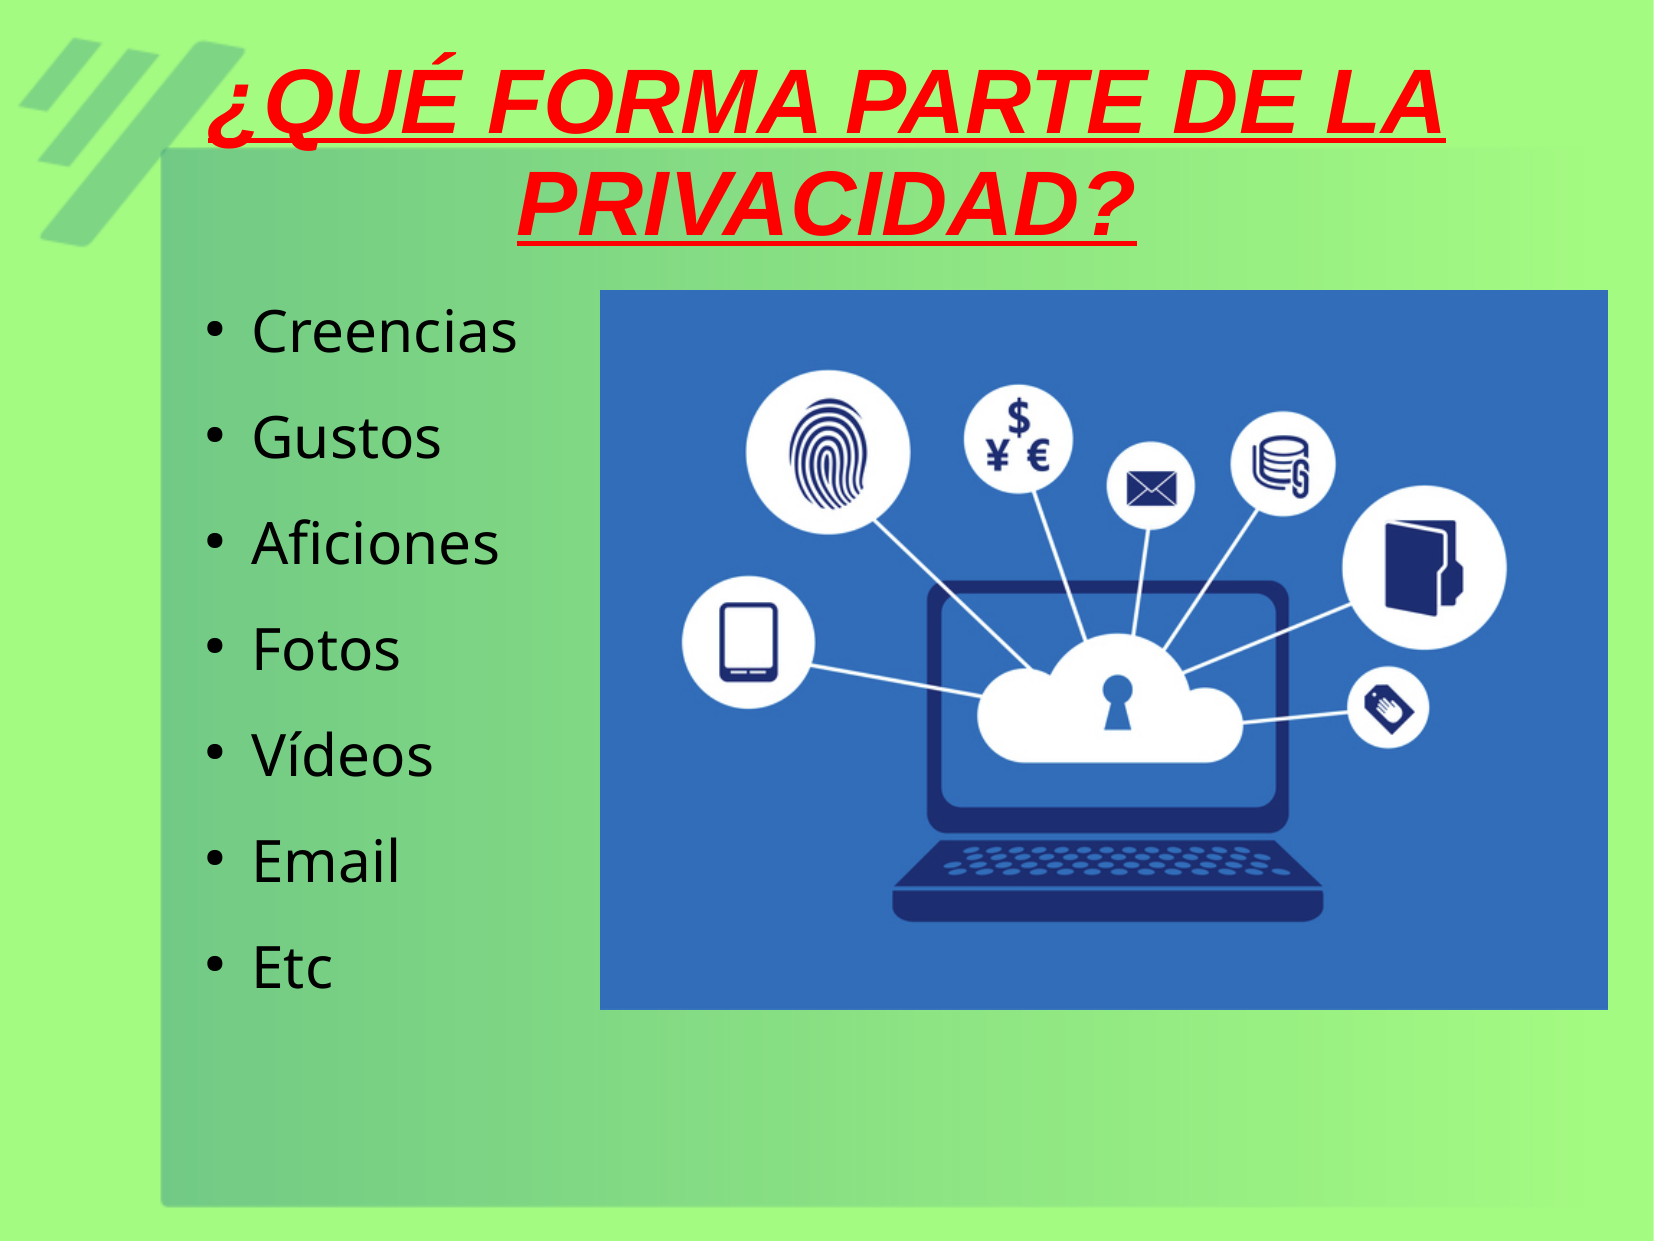

# ¿QUÉ FORMA PARTE DE LA PRIVACIDAD?
Creencias
Gustos
Aficiones
Fotos
Vídeos
Email
Etc